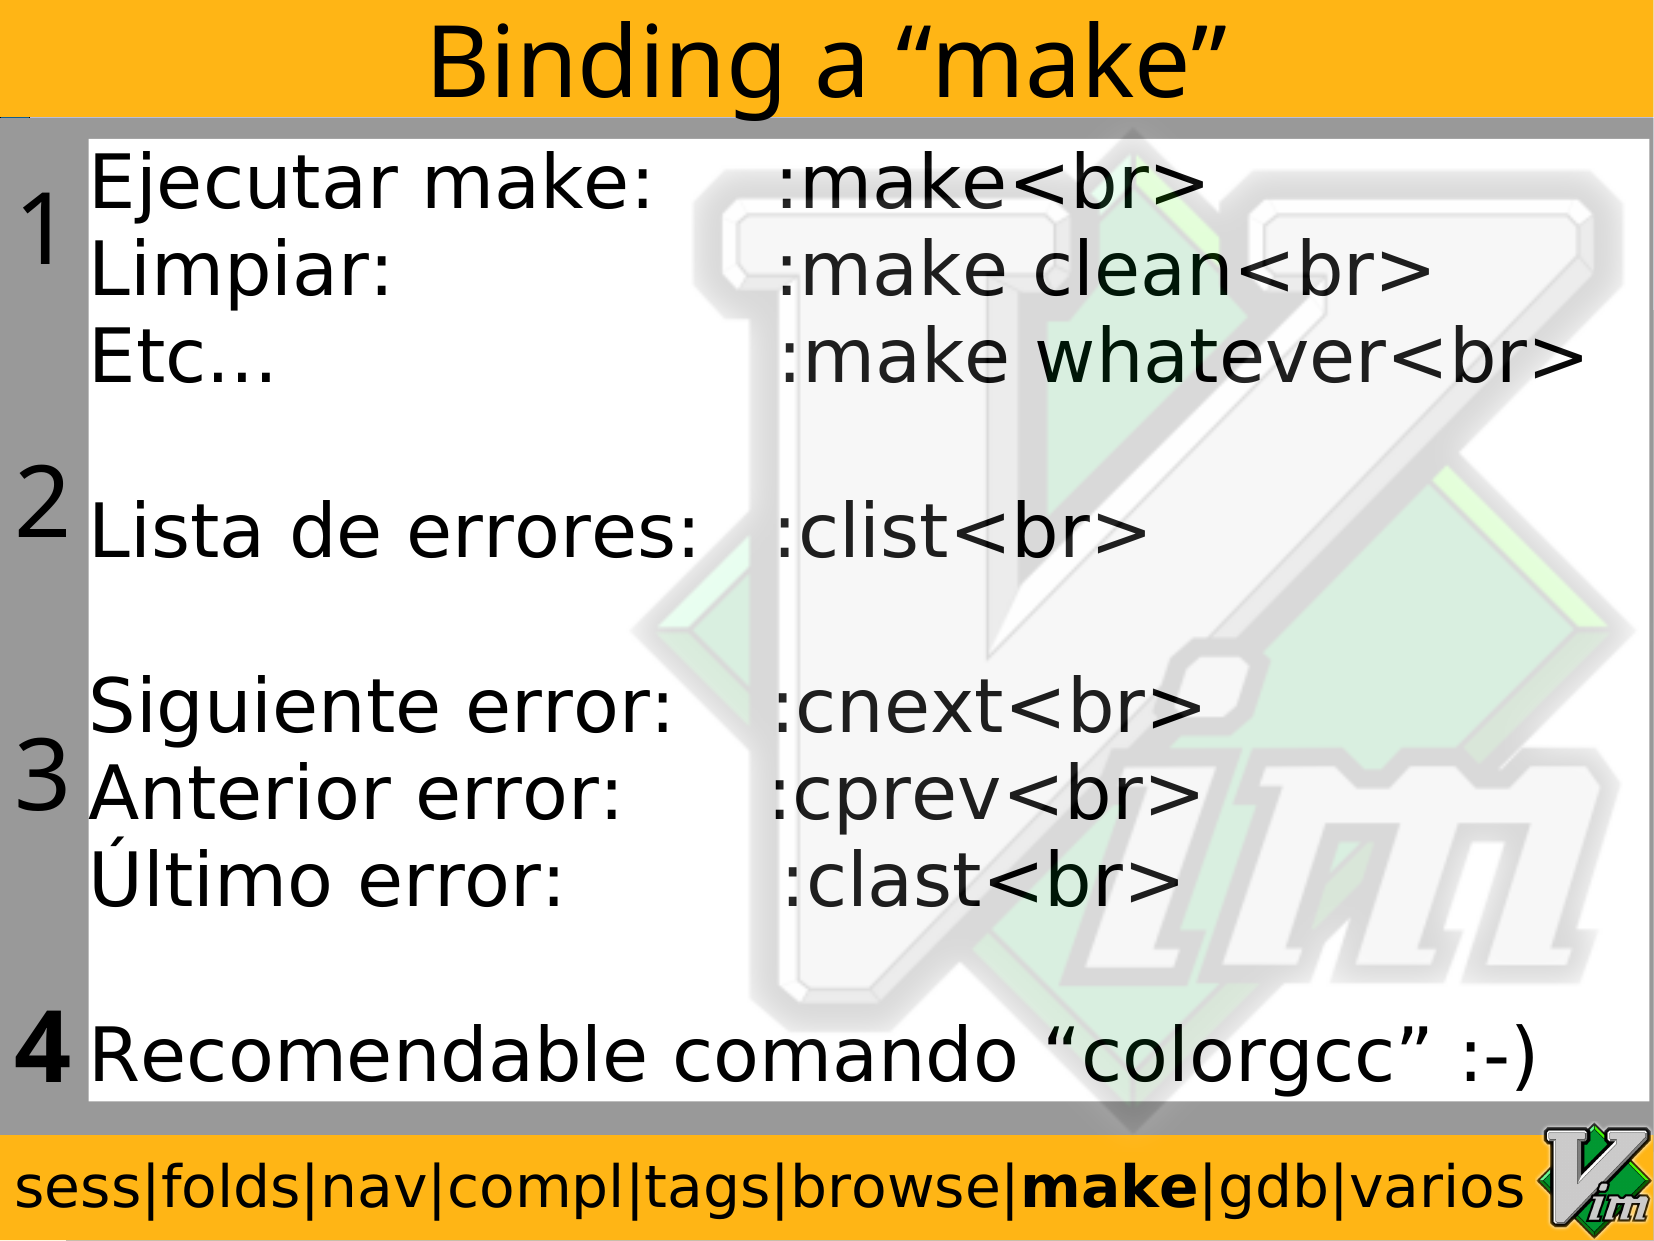

Binding a “make”
1 - Introducción
2 - Novatos
3 - Power Users
4 -Desarrolladores
Ejecutar make: :make<br>
Limpiar: :make clean<br>
Etc... :make whatever<br>
Lista de errores: :clist<br>
Siguiente error: :cnext<br>
Anterior error: :cprev<br>
Último error: :clast<br>
Recomendable comando “colorgcc” :-)
sess|folds|nav|compl|tags|browse|make|gdb|varios